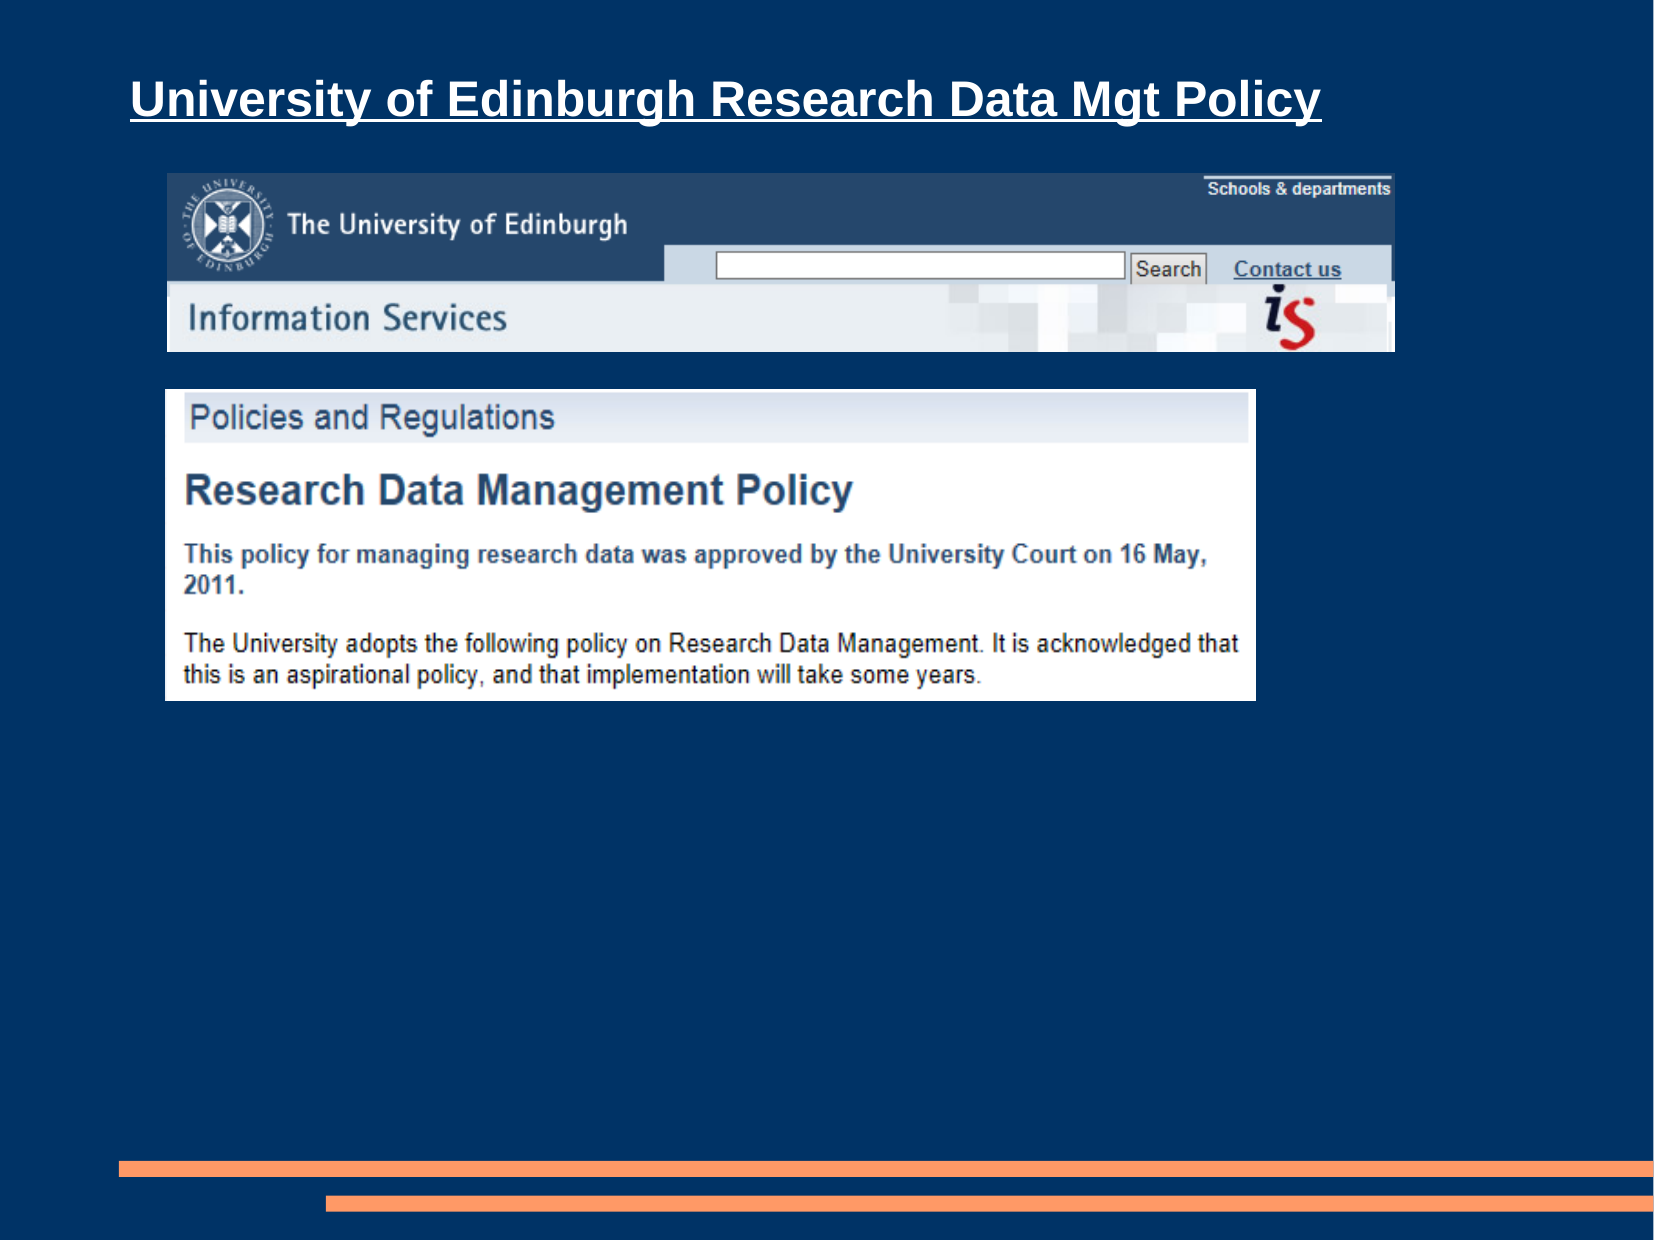

University of Edinburgh Research Data Mgt Policy